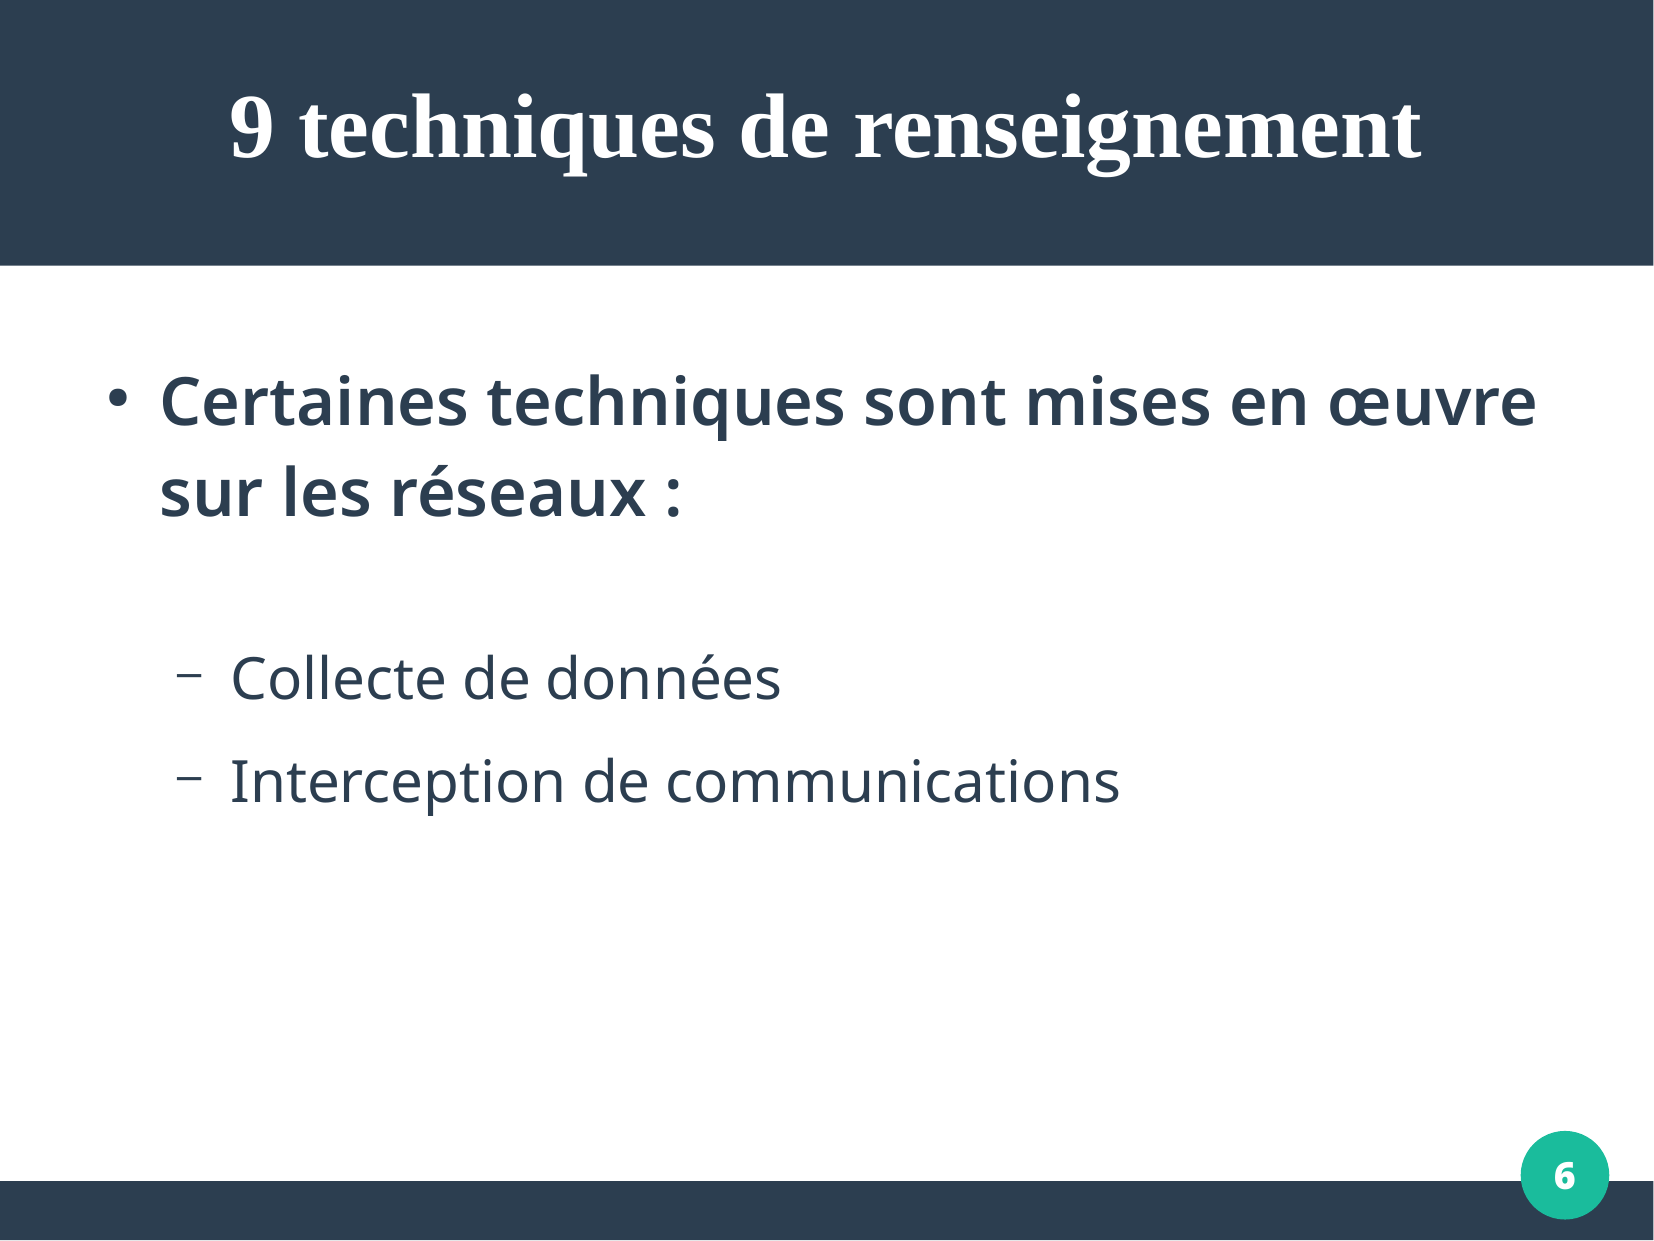

# 9 techniques de renseignement
Certaines techniques sont mises en œuvre sur les réseaux :
Collecte de données
Interception de communications
6